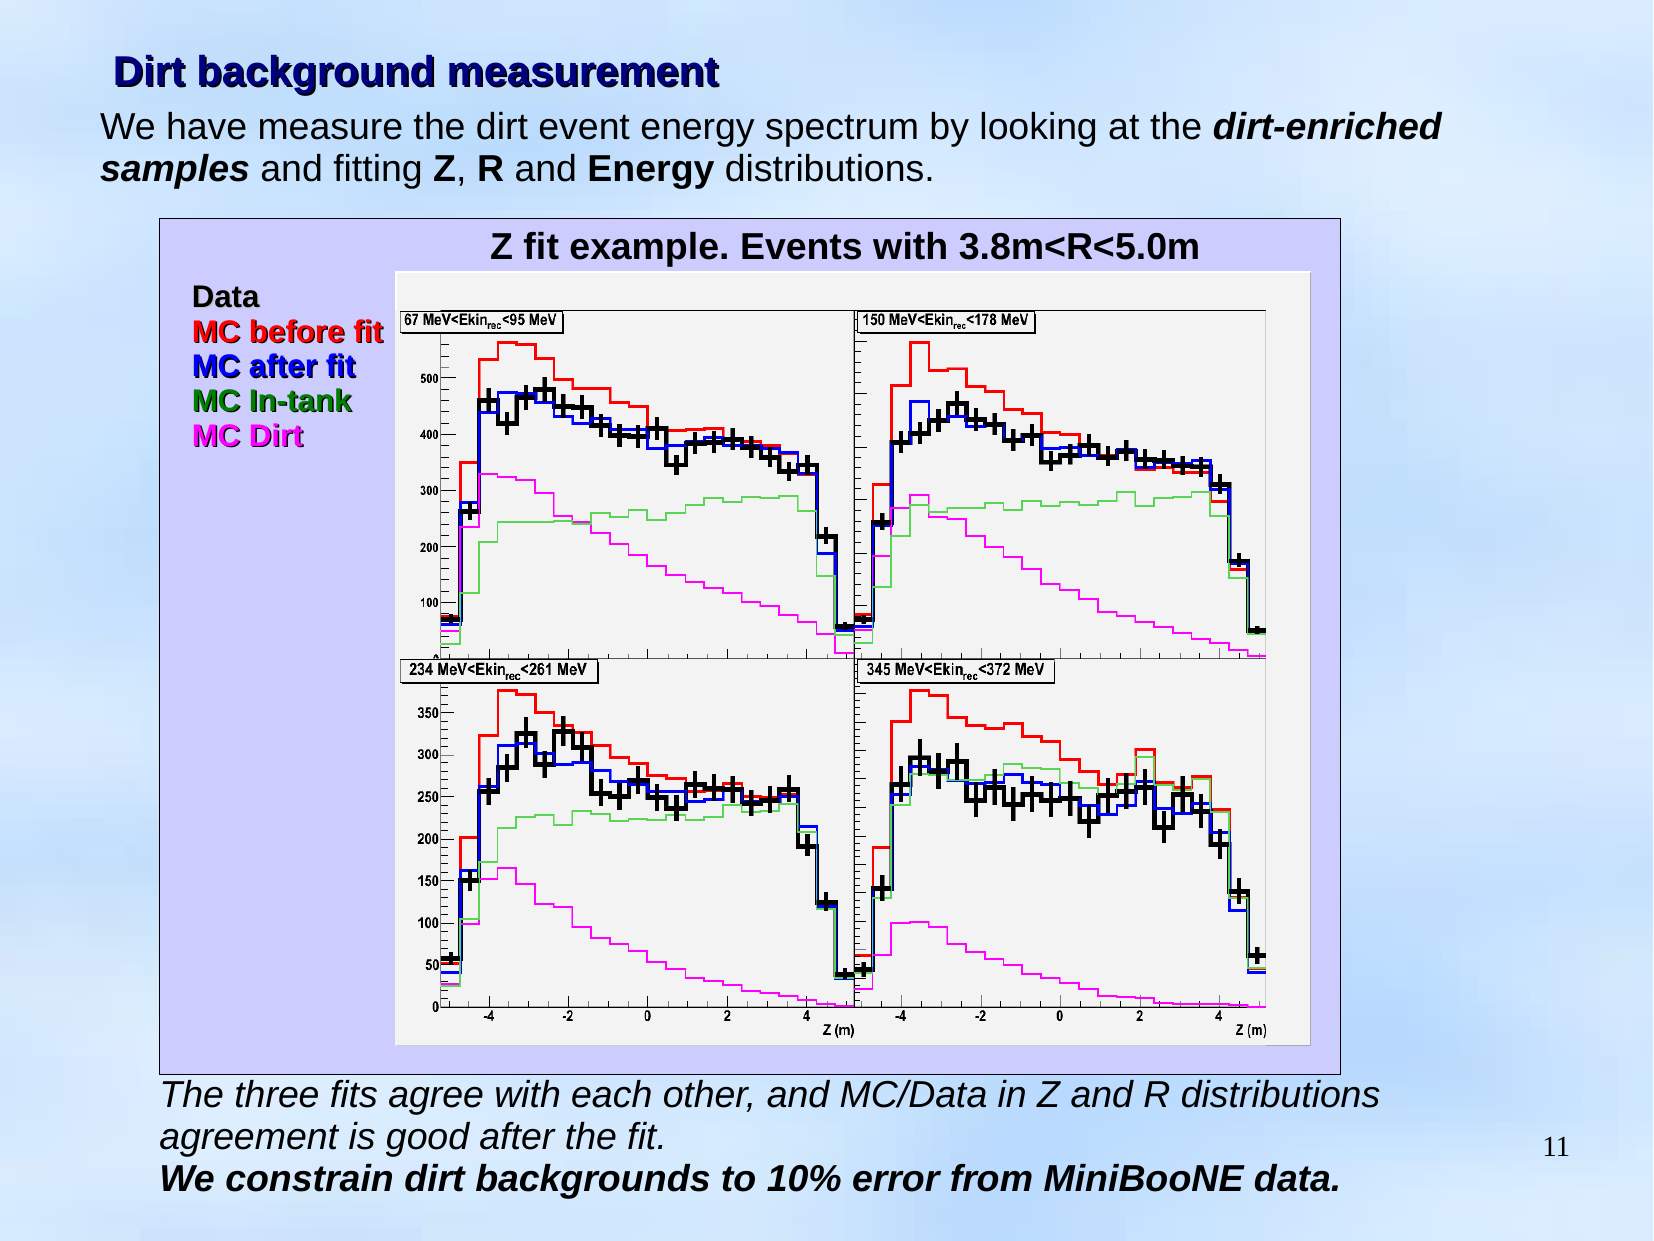

Dirt background measurement
We have measure the dirt event energy spectrum by looking at the dirt-enriched samples and fitting Z, R and Energy distributions.
Z fit example. Events with 3.8m<R<5.0m
Data
MC before fit
MC after fit
MC In-tank
MC Dirt
The three fits agree with each other, and MC/Data in Z and R distributions agreement is good after the fit.
We constrain dirt backgrounds to 10% error from MiniBooNE data.
11